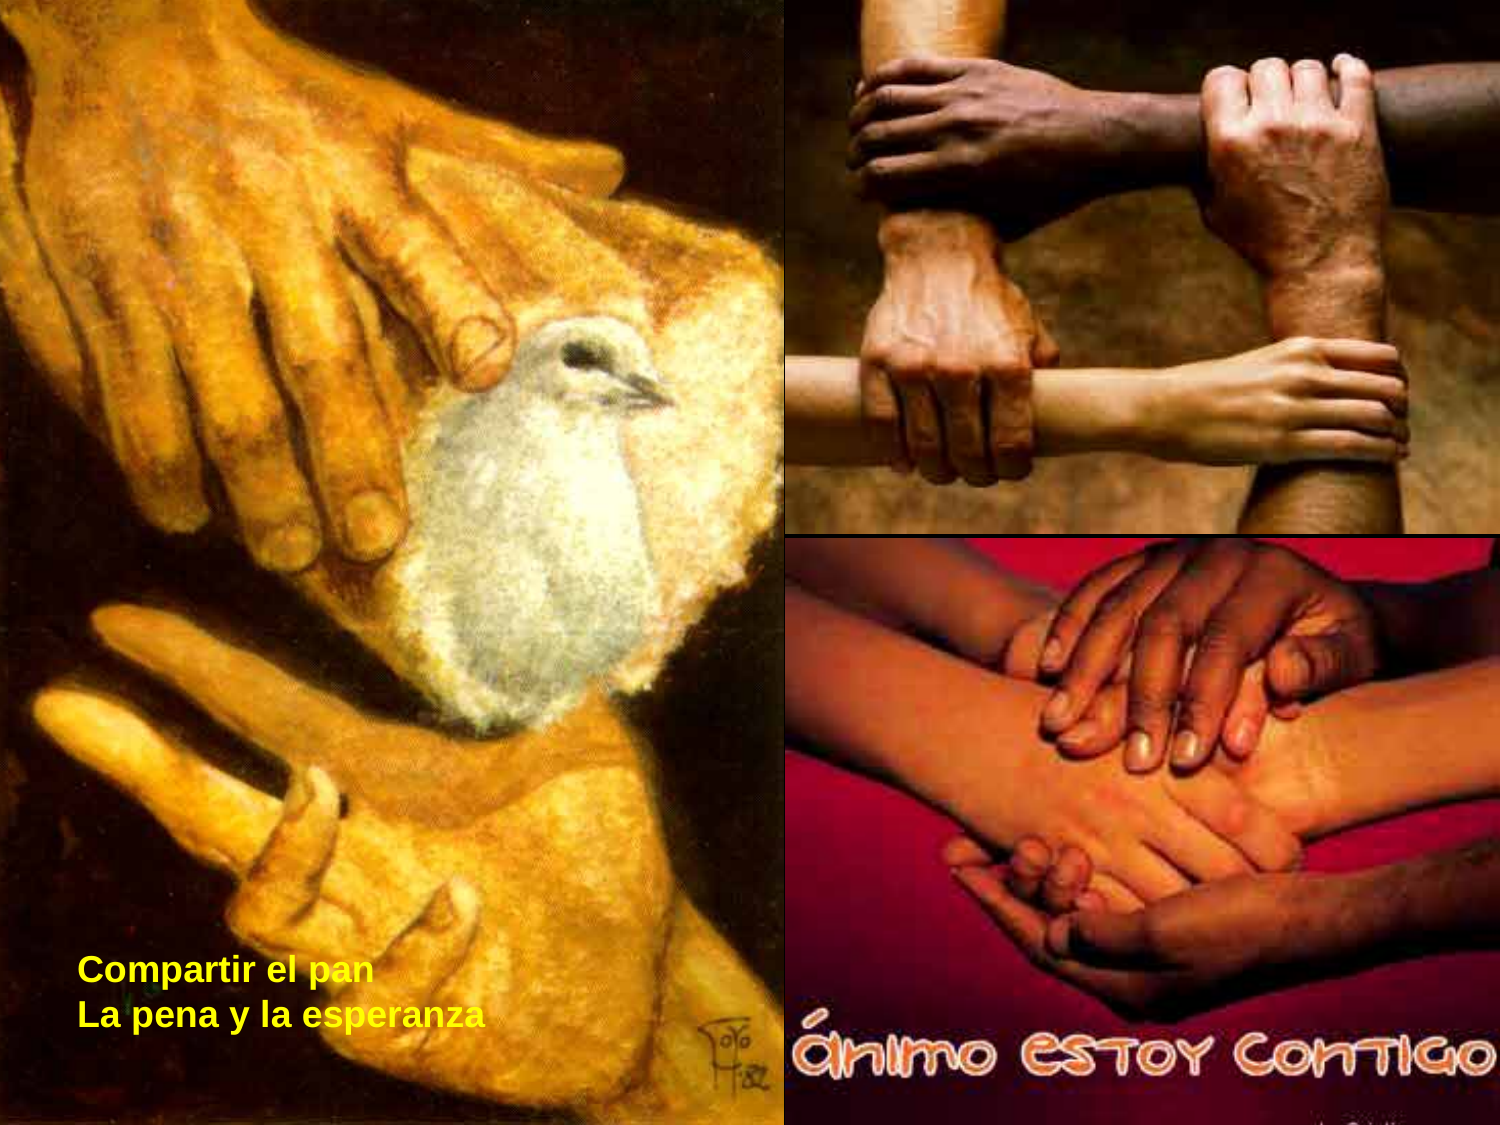

#
Compartir el pan
La pena y la esperanza